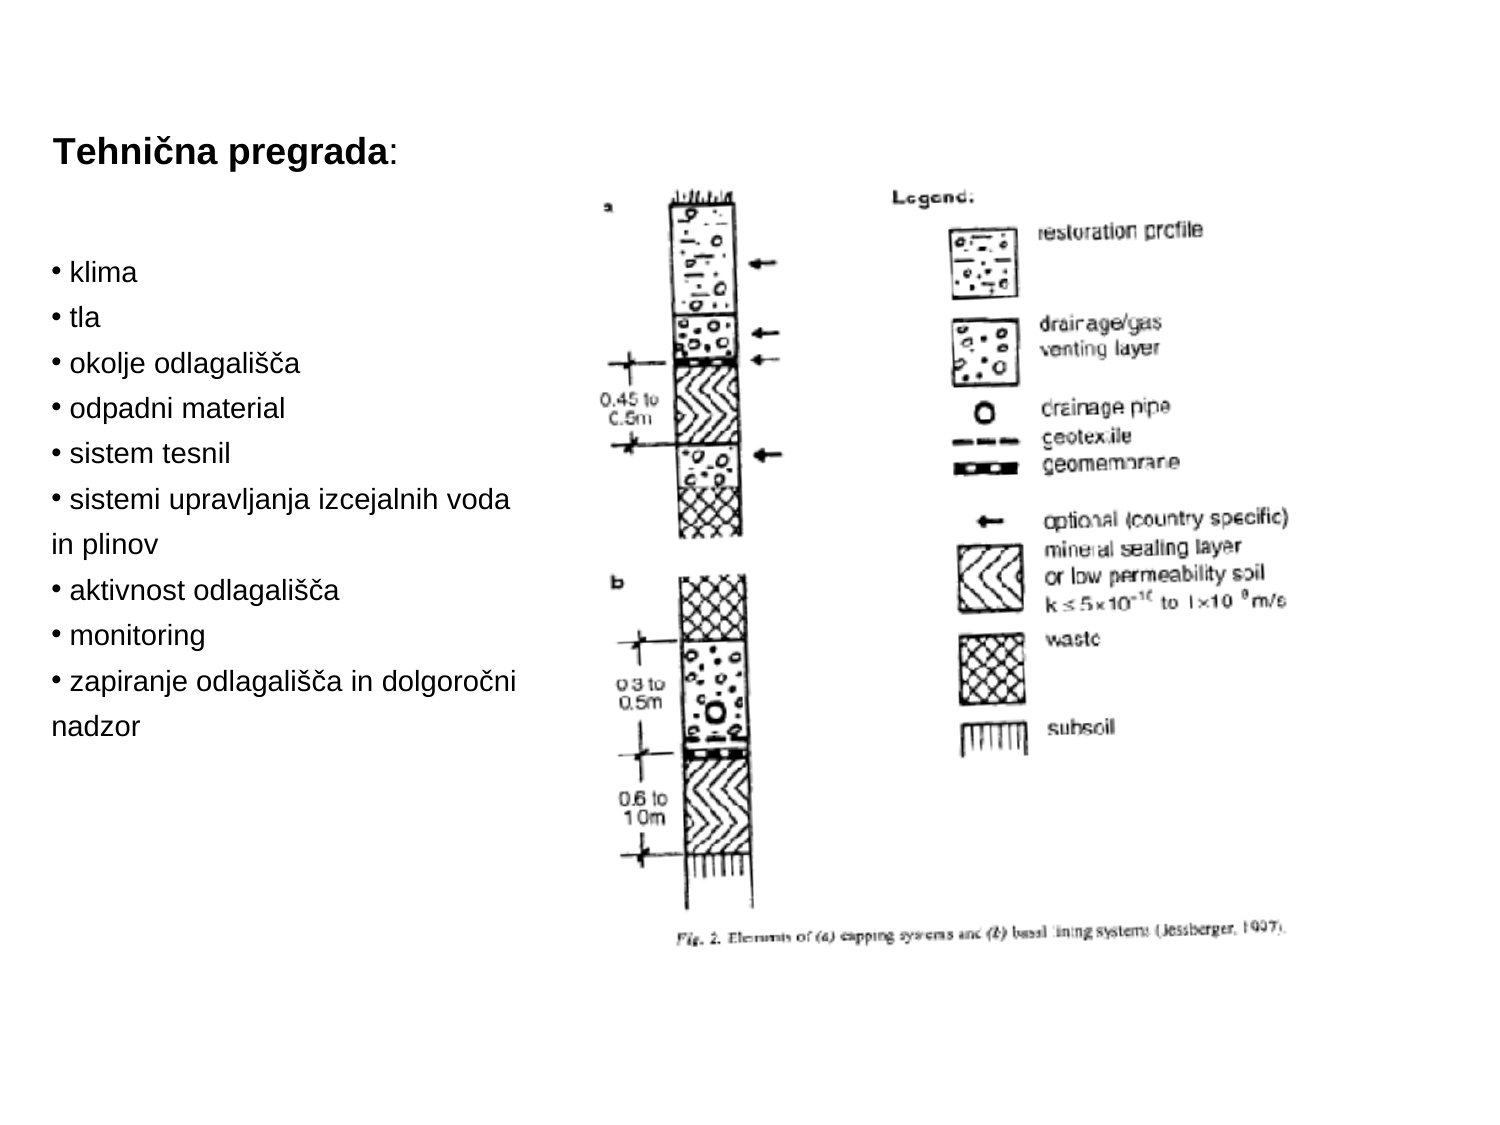

Tehnična pregrada:
 klima
 tla
 okolje odlagališča
 odpadni material
 sistem tesnil
 sistemi upravljanja izcejalnih voda
in plinov
 aktivnost odlagališča
 monitoring
 zapiranje odlagališča in dolgoročni
nadzor